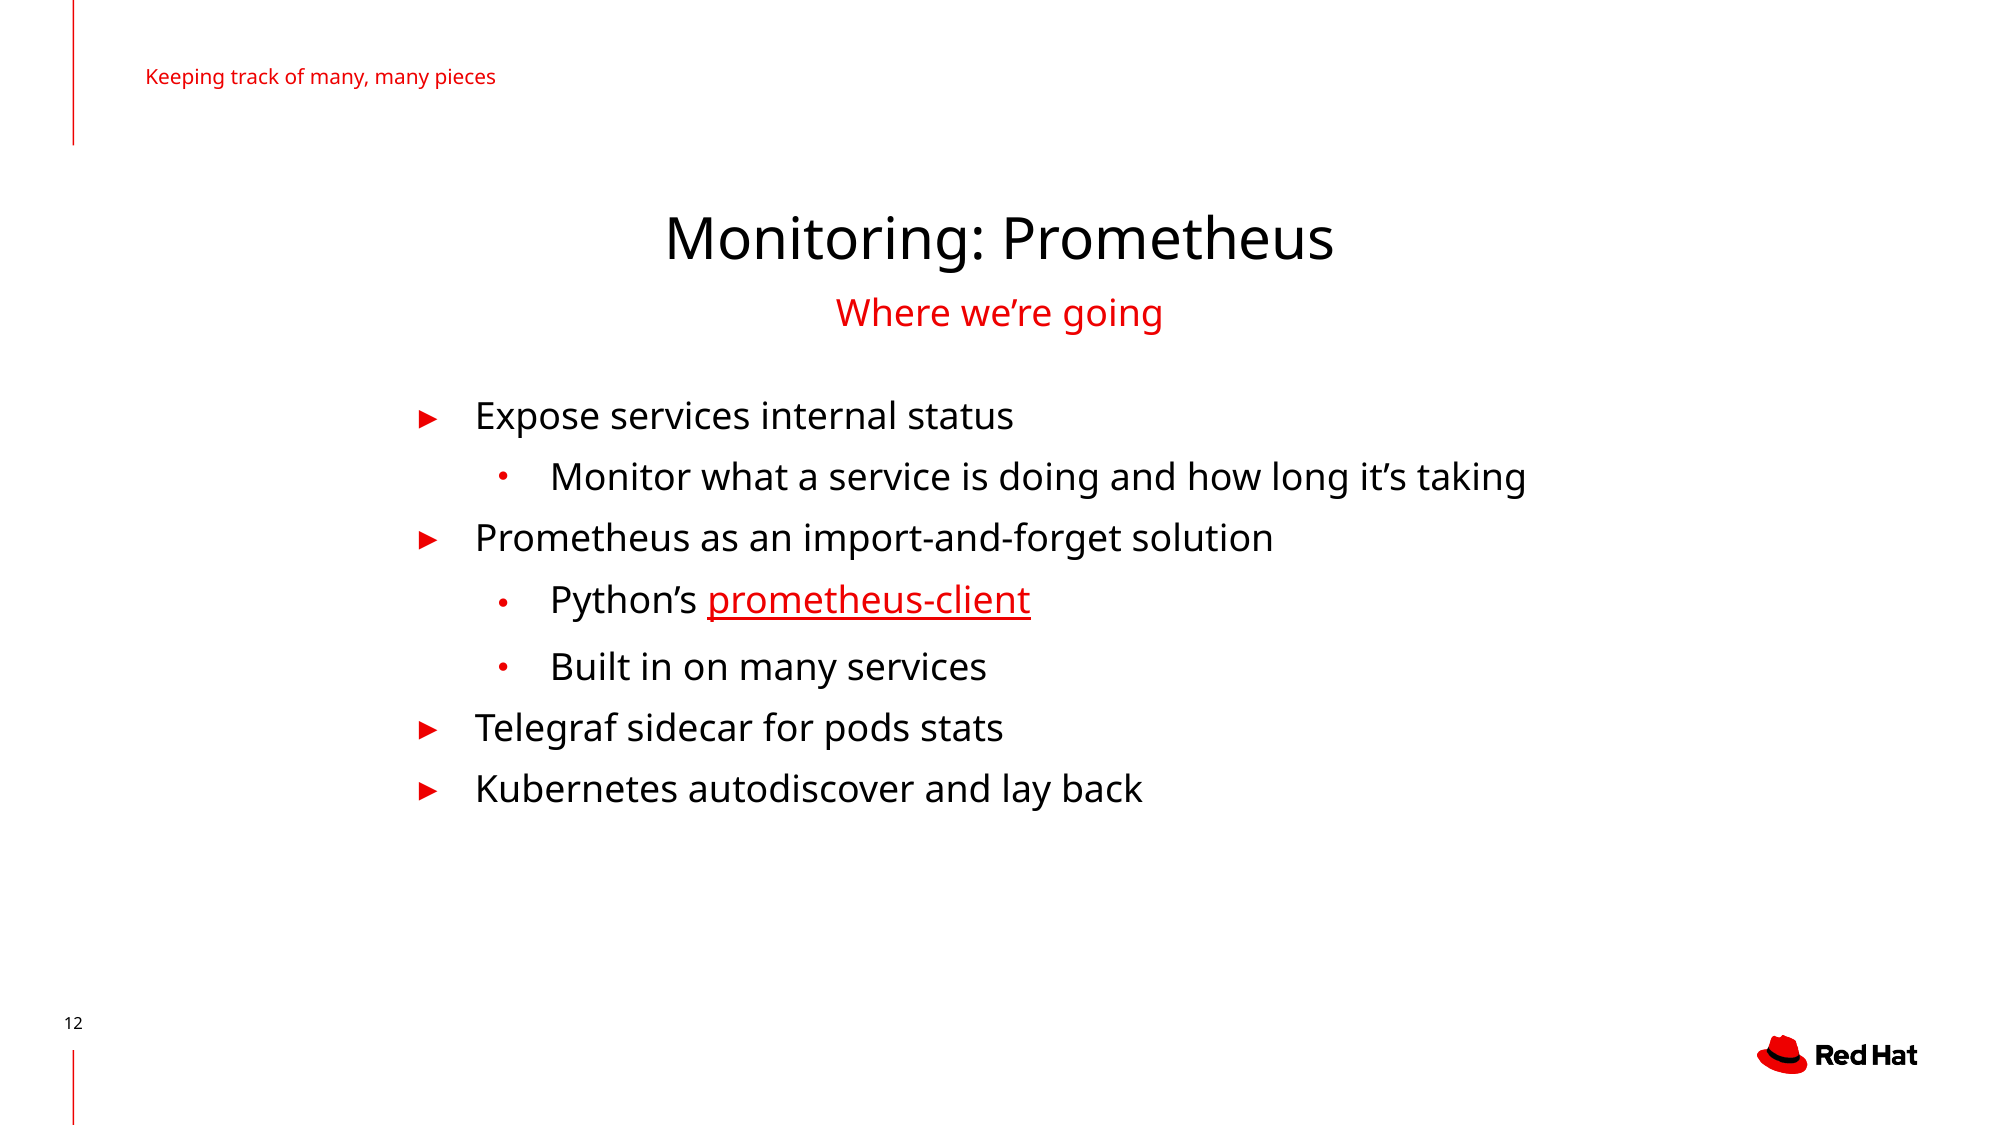

# Keeping track of many, many pieces
Monitoring: Prometheus
Where we’re going
Expose services internal status
Monitor what a service is doing and how long it’s taking
Prometheus as an import-and-forget solution
Python’s prometheus-client
Built in on many services
Telegraf sidecar for pods stats
Kubernetes autodiscover and lay back